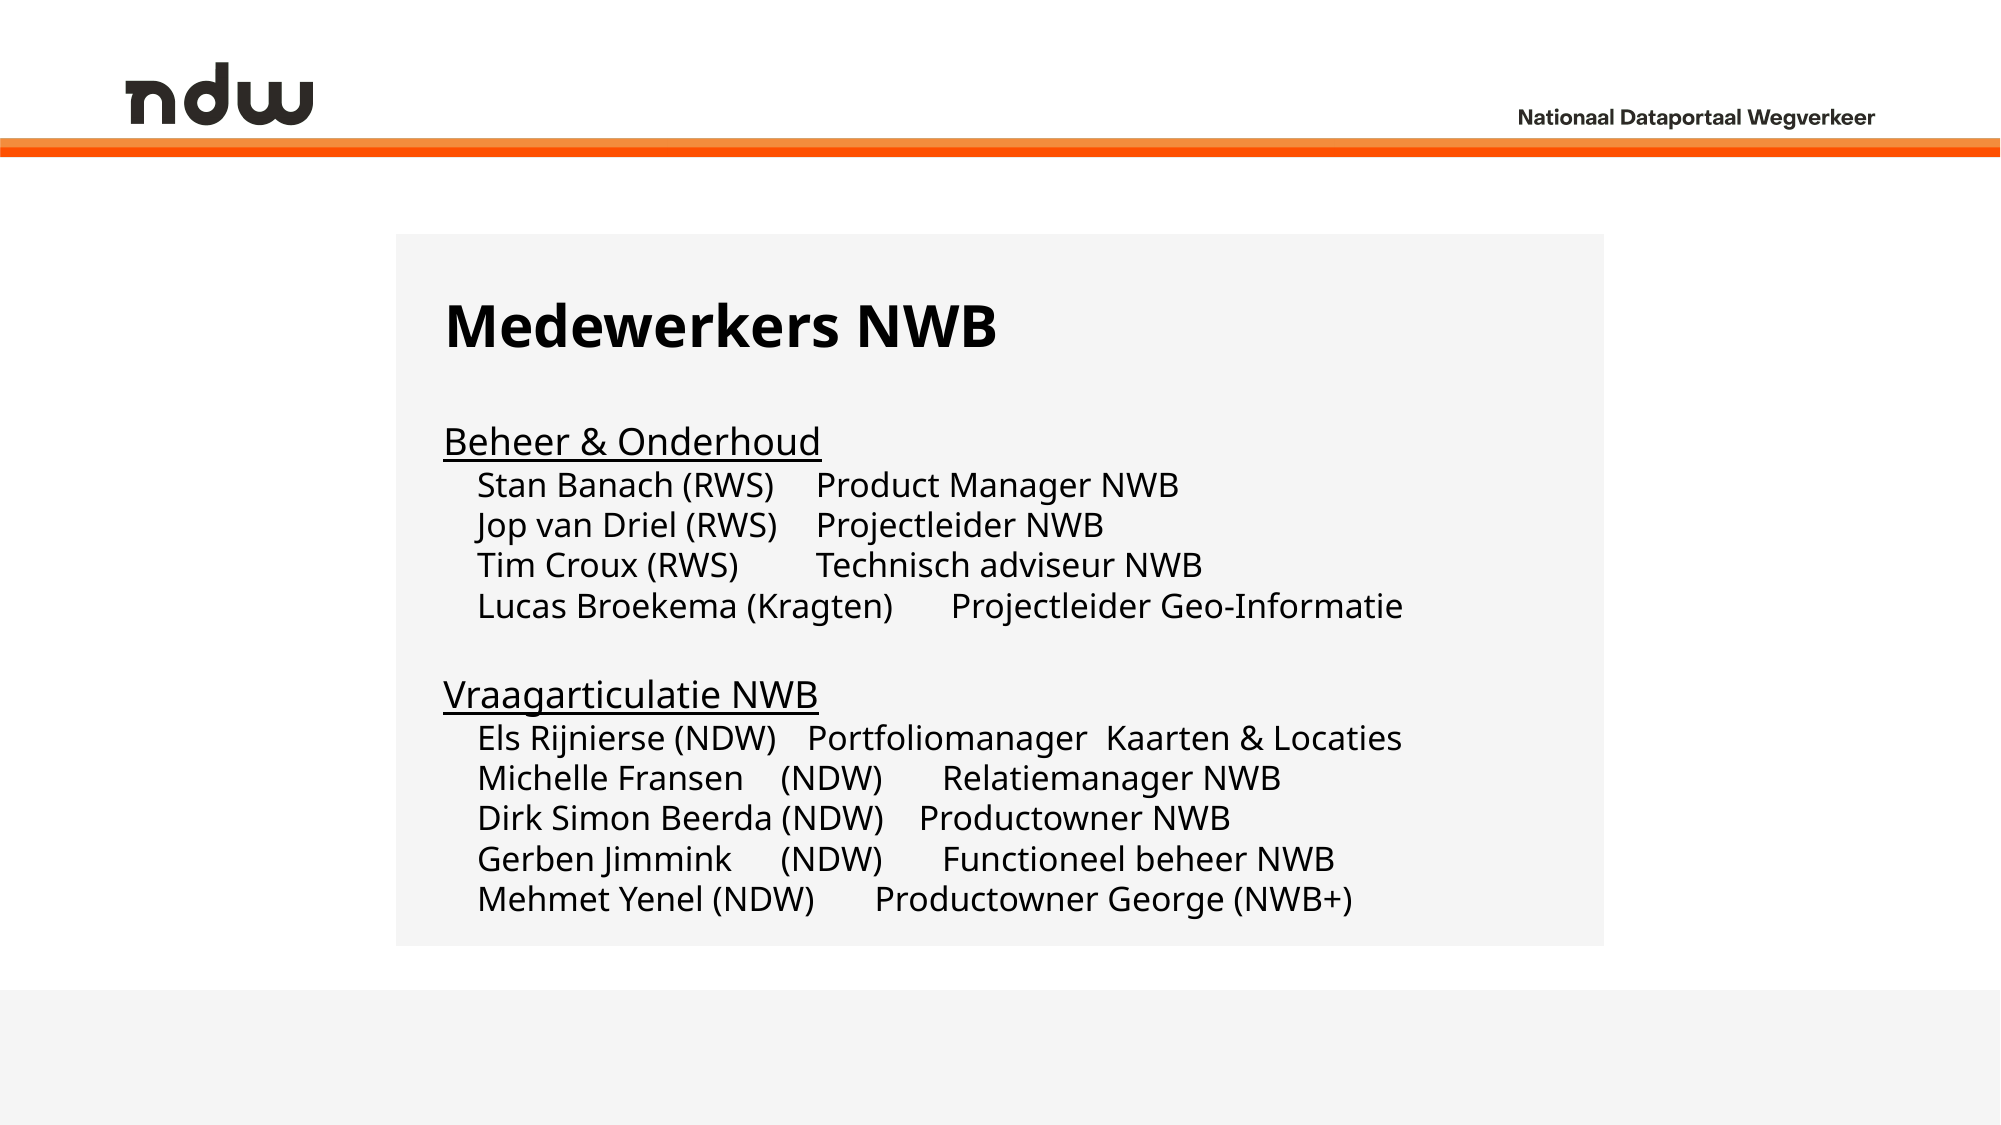

Medewerkers NWB
# Beheer & Onderhoud
Stan Banach (RWS)	 Product Manager NWB
Jop van Driel (RWS)	 Projectleider NWB
Tim Croux (RWS)	 Technisch adviseur NWB
Lucas Broekema (Kragten)	 Projectleider Geo-Informatie
Vraagarticulatie NWB
Els Rijnierse (NDW)	 Portfoliomanager Kaarten & Locaties
Michelle Fransen	(NDW)	 Relatiemanager NWB
Dirk Simon Beerda (NDW) Productowner NWB
Gerben Jimmink	(NDW)	 Functioneel beheer NWB
Mehmet Yenel (NDW)	 Productowner George (NWB+)